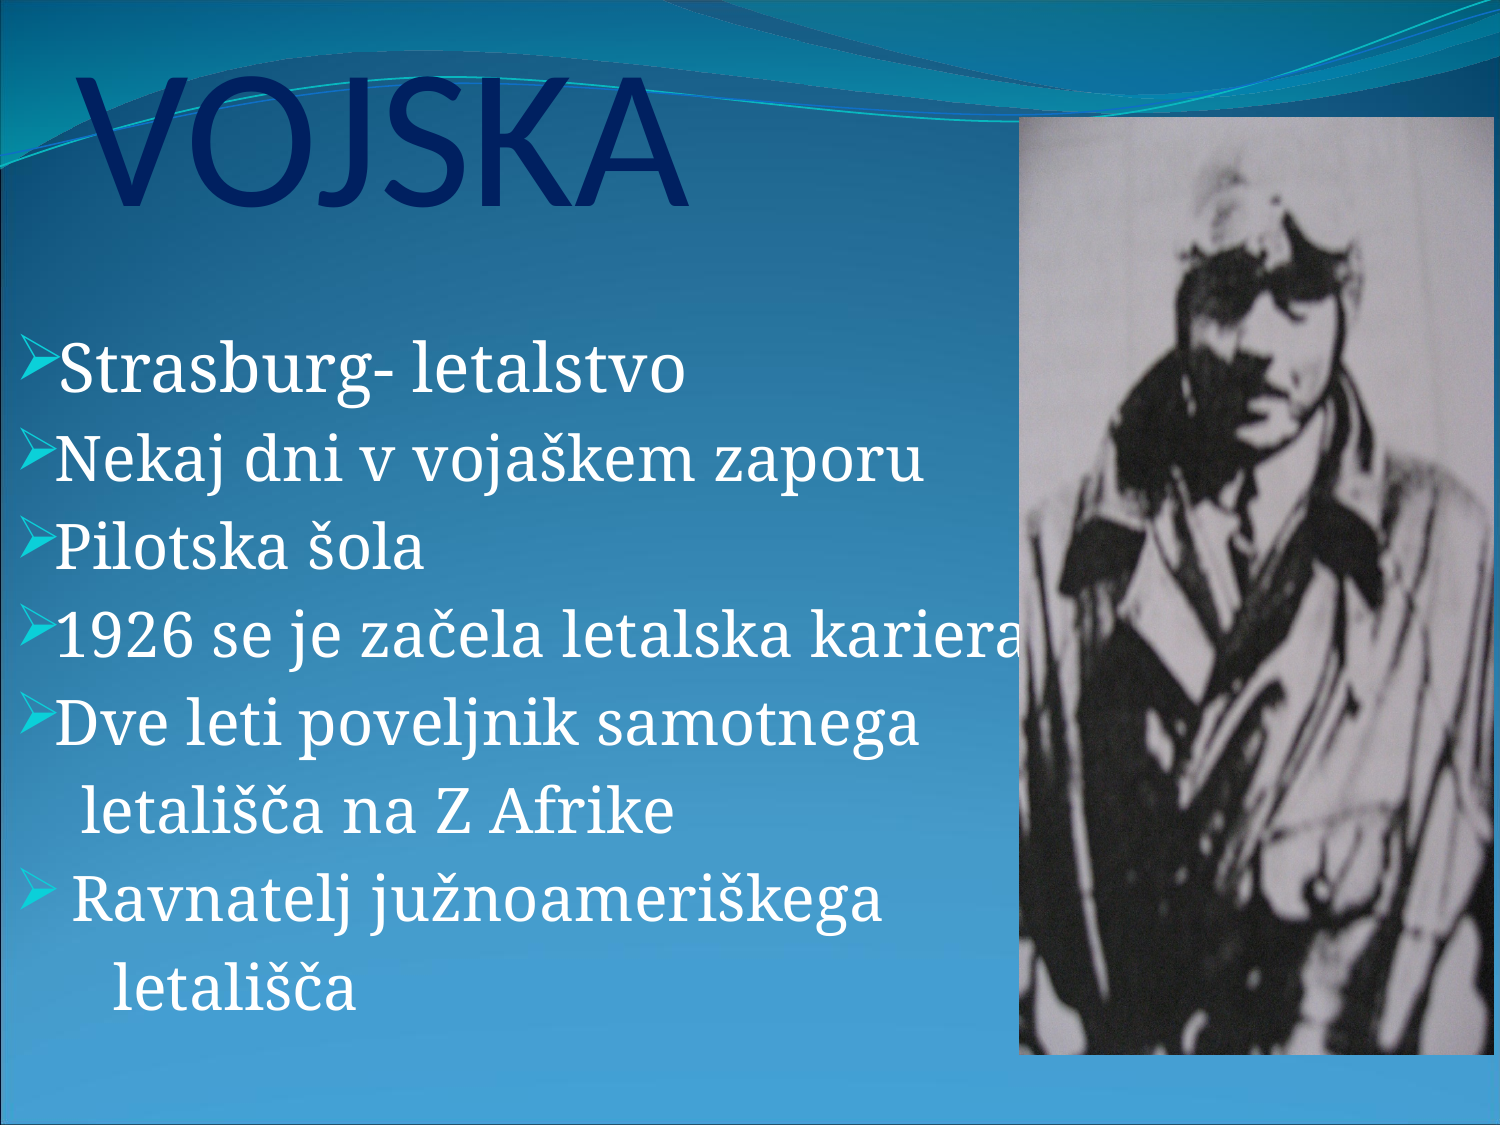

# VOJSKA
Strasburg- letalstvo
Nekaj dni v vojaškem zaporu
Pilotska šola
1926 se je začela letalska kariera
Dve leti poveljnik samotnega
 letališča na Z Afrike
 Ravnatelj južnoameriškega
 letališča